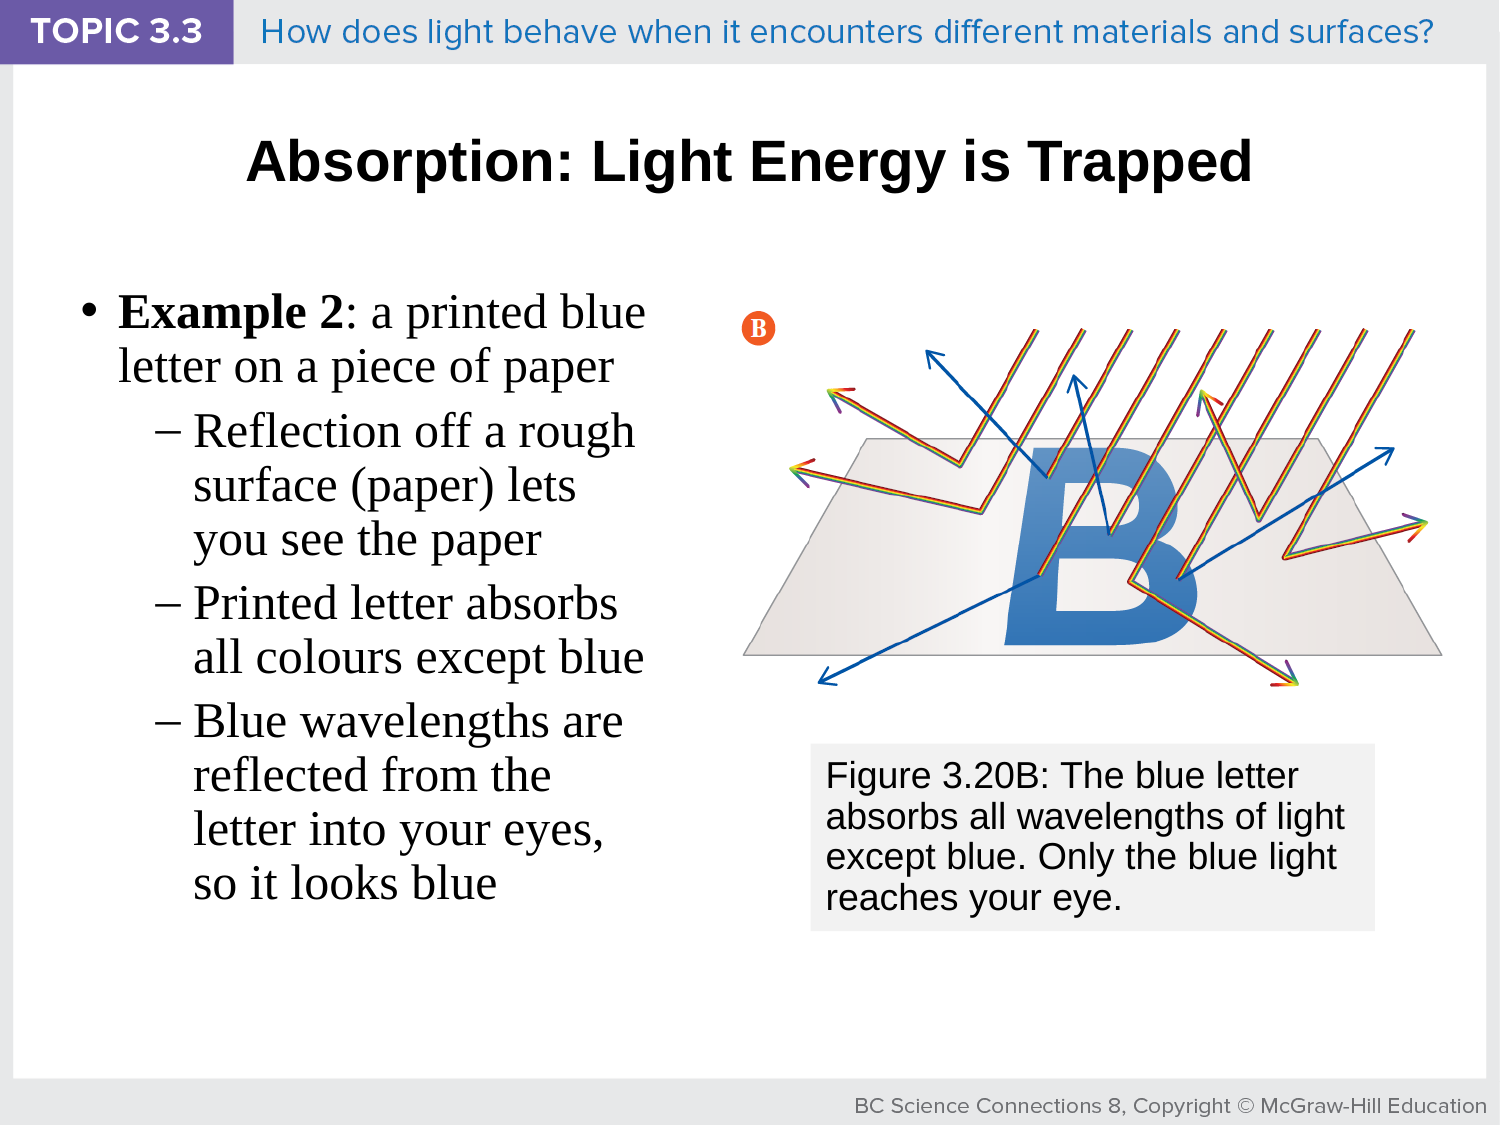

# Absorption: Light Energy is Trapped
Example 2: a printed blue letter on a piece of paper
Reflection off a rough surface (paper) lets you see the paper
Printed letter absorbs all colours except blue
Blue wavelengths are reflected from the letter into your eyes, so it looks blue
Figure 3.20B: The blue letter absorbs all wavelengths of light except blue. Only the blue light reaches your eye.